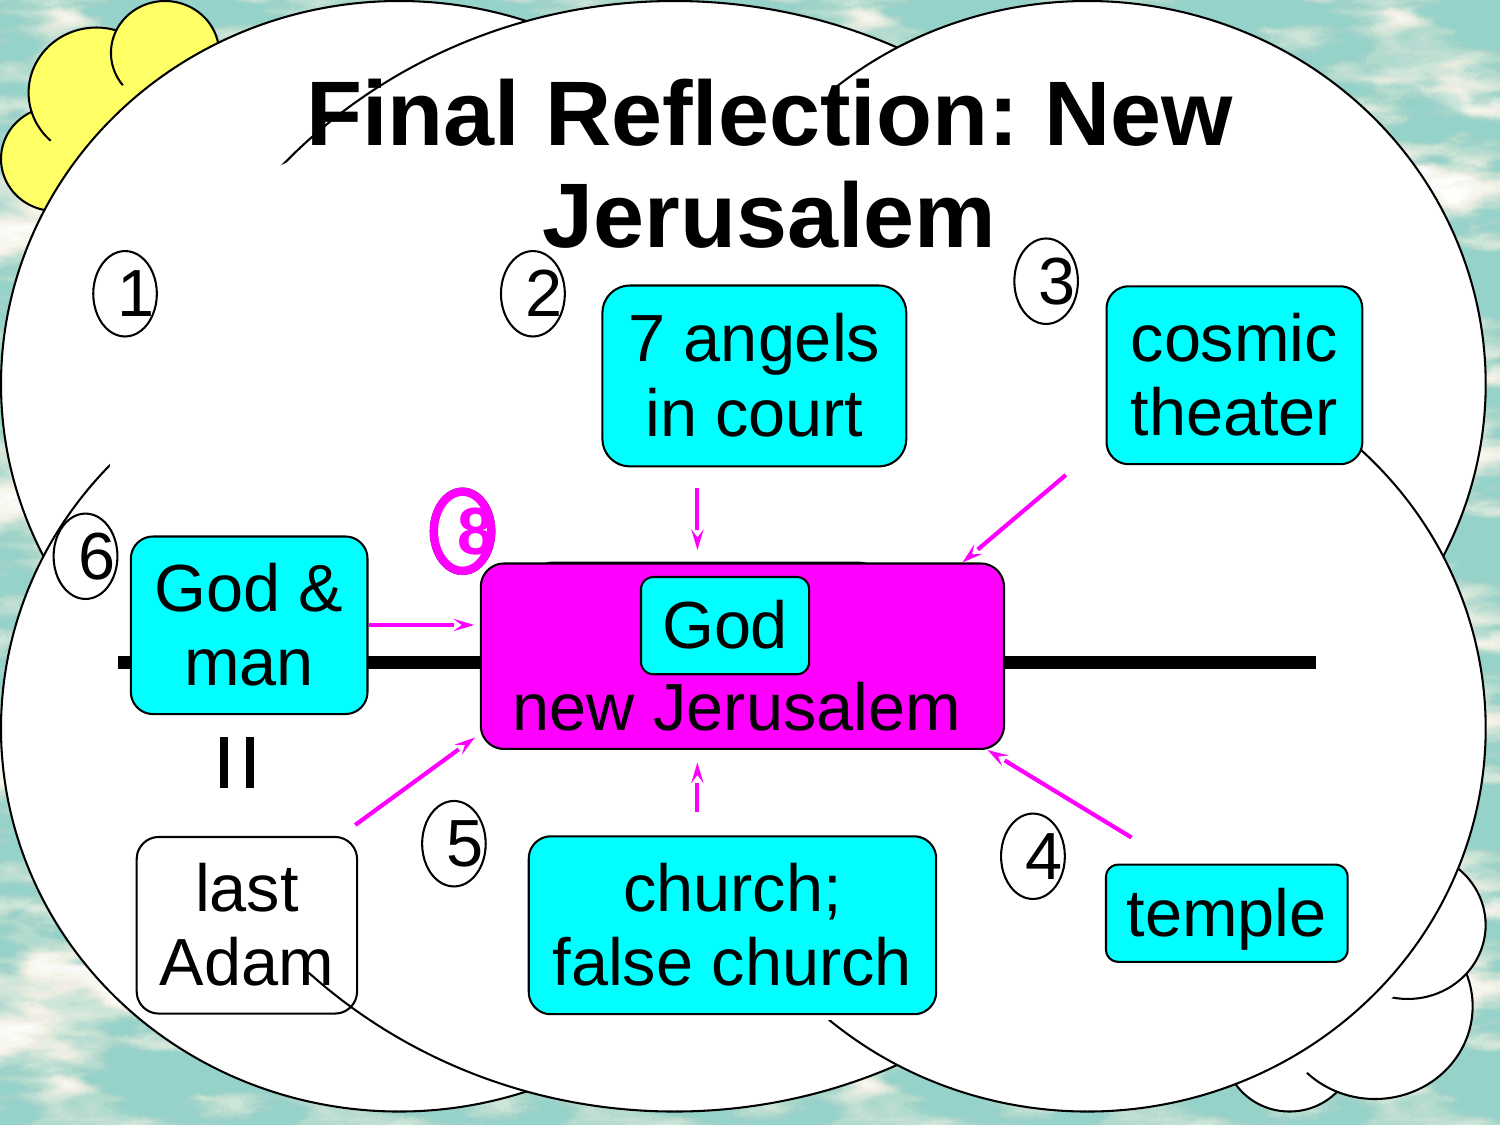

# Final Reflection: New Jerusalem
3
1
8
God
new Jerusalem
2
7 angels
in court
cosmic
theater
God;
Lamb
7
6
God &
man
reigning
saints
5
4
church;
false church
last
Adam
temple